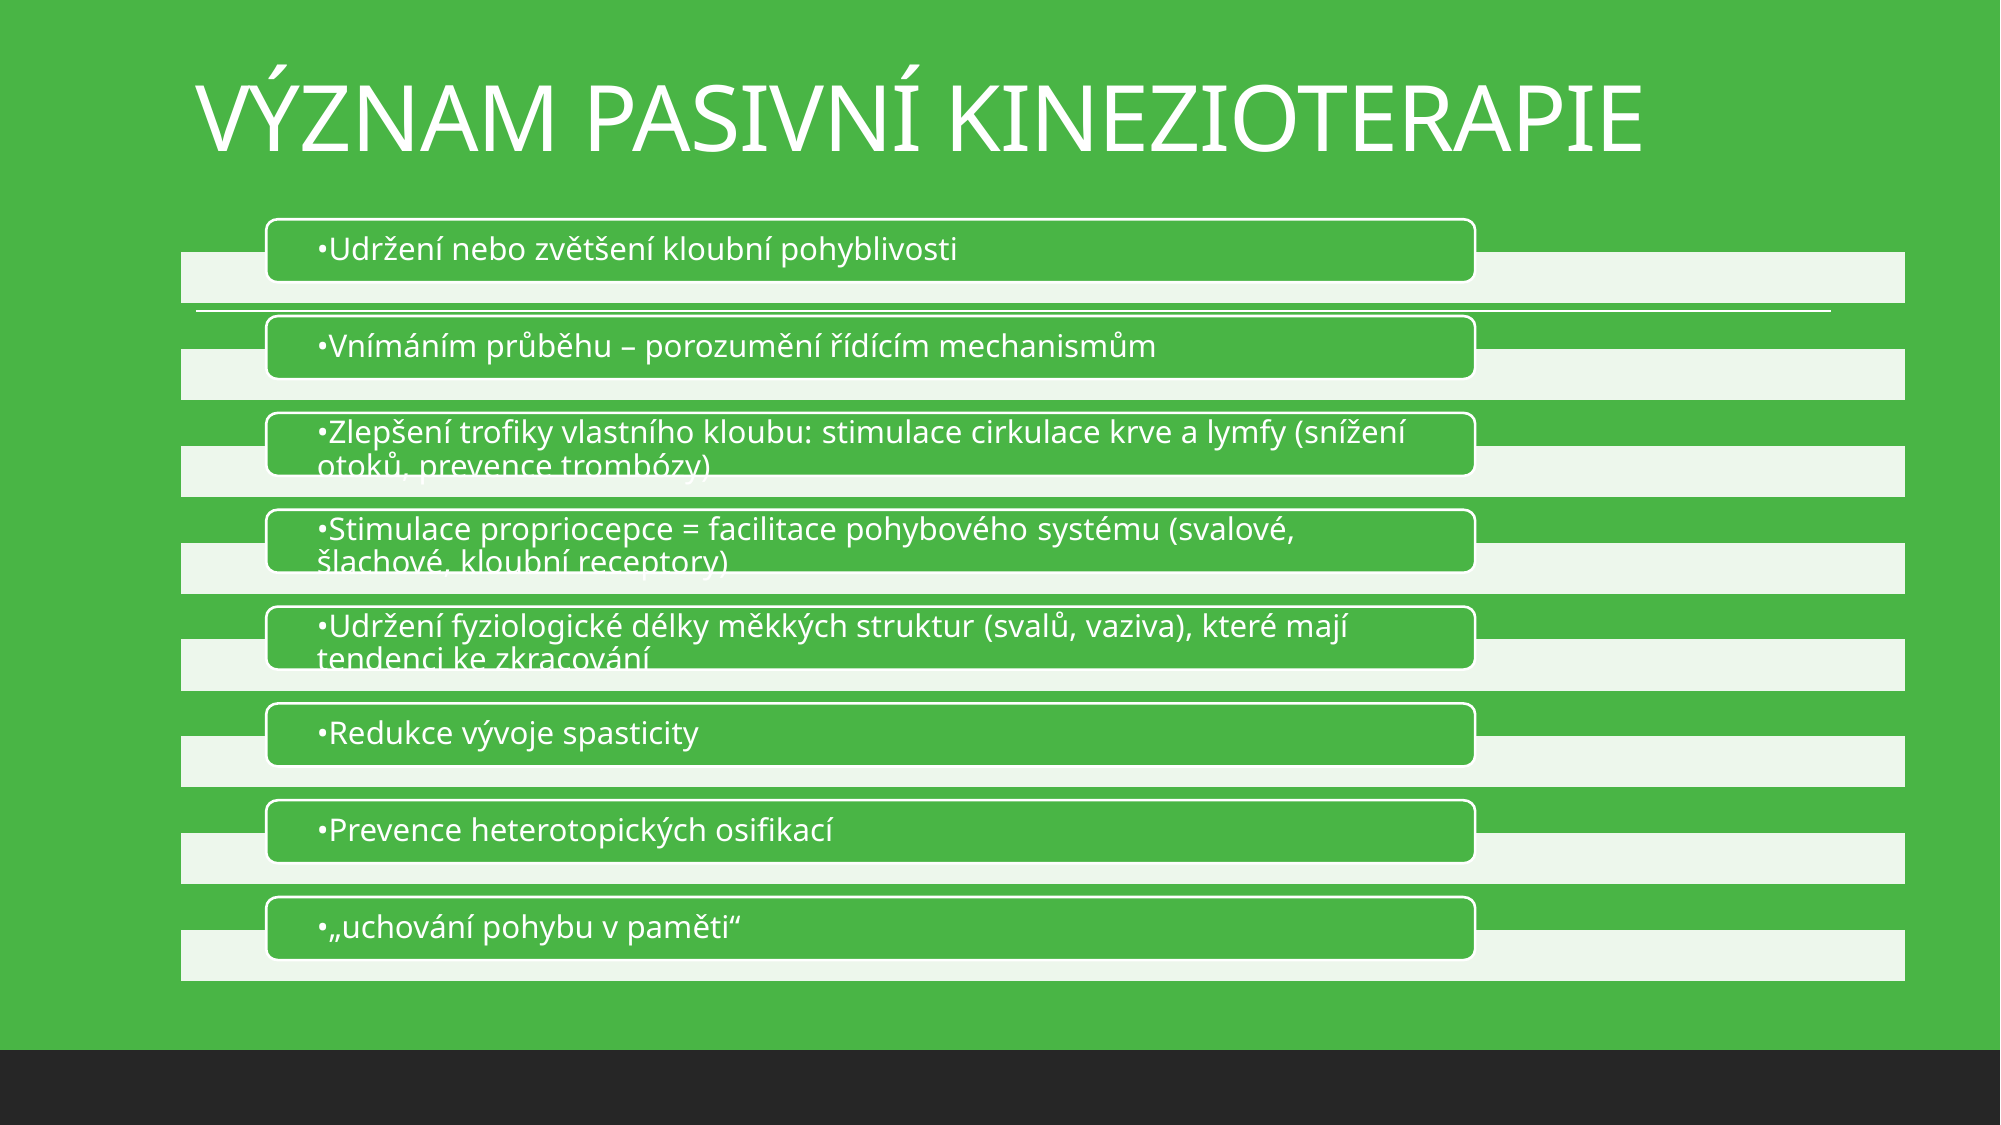

# VÝZNAM PASIVNÍ KINEZIOTERAPIE
•Udržení nebo zvětšení kloubní pohyblivosti
•Vnímáním průběhu – porozumění řídícím mechanismům
•Zlepšení trofiky vlastního kloubu: stimulace cirkulace krve a lymfy (snížení otoků, prevence trombózy)
•Stimulace propriocepce = facilitace pohybového systému (svalové, šlachové, kloubní receptory)
•Udržení fyziologické délky měkkých struktur (svalů, vaziva), které mají tendenci ke zkracování
•Redukce vývoje spasticity
•Prevence heterotopických osifikací
•„uchování pohybu v paměti“